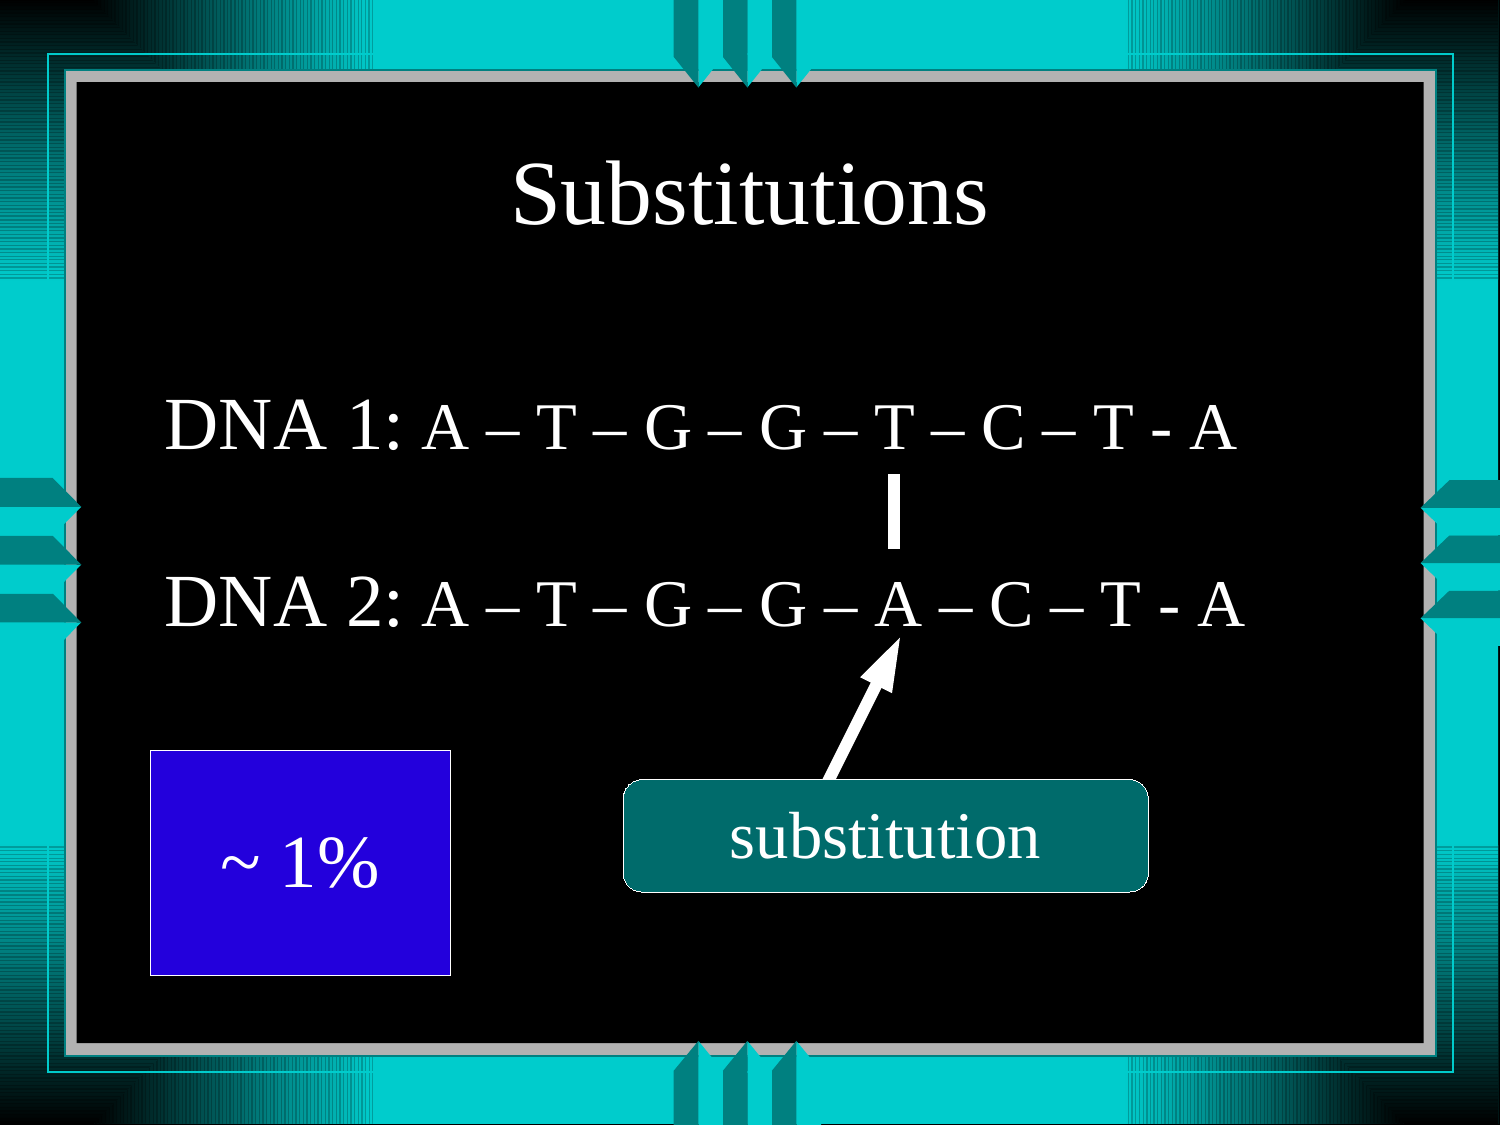

# Substitutions
DNA 1: A – T – G – G – T – C – T - A
DNA 2: A – T – G – G – A – C – T - A
~ 1%
substitution